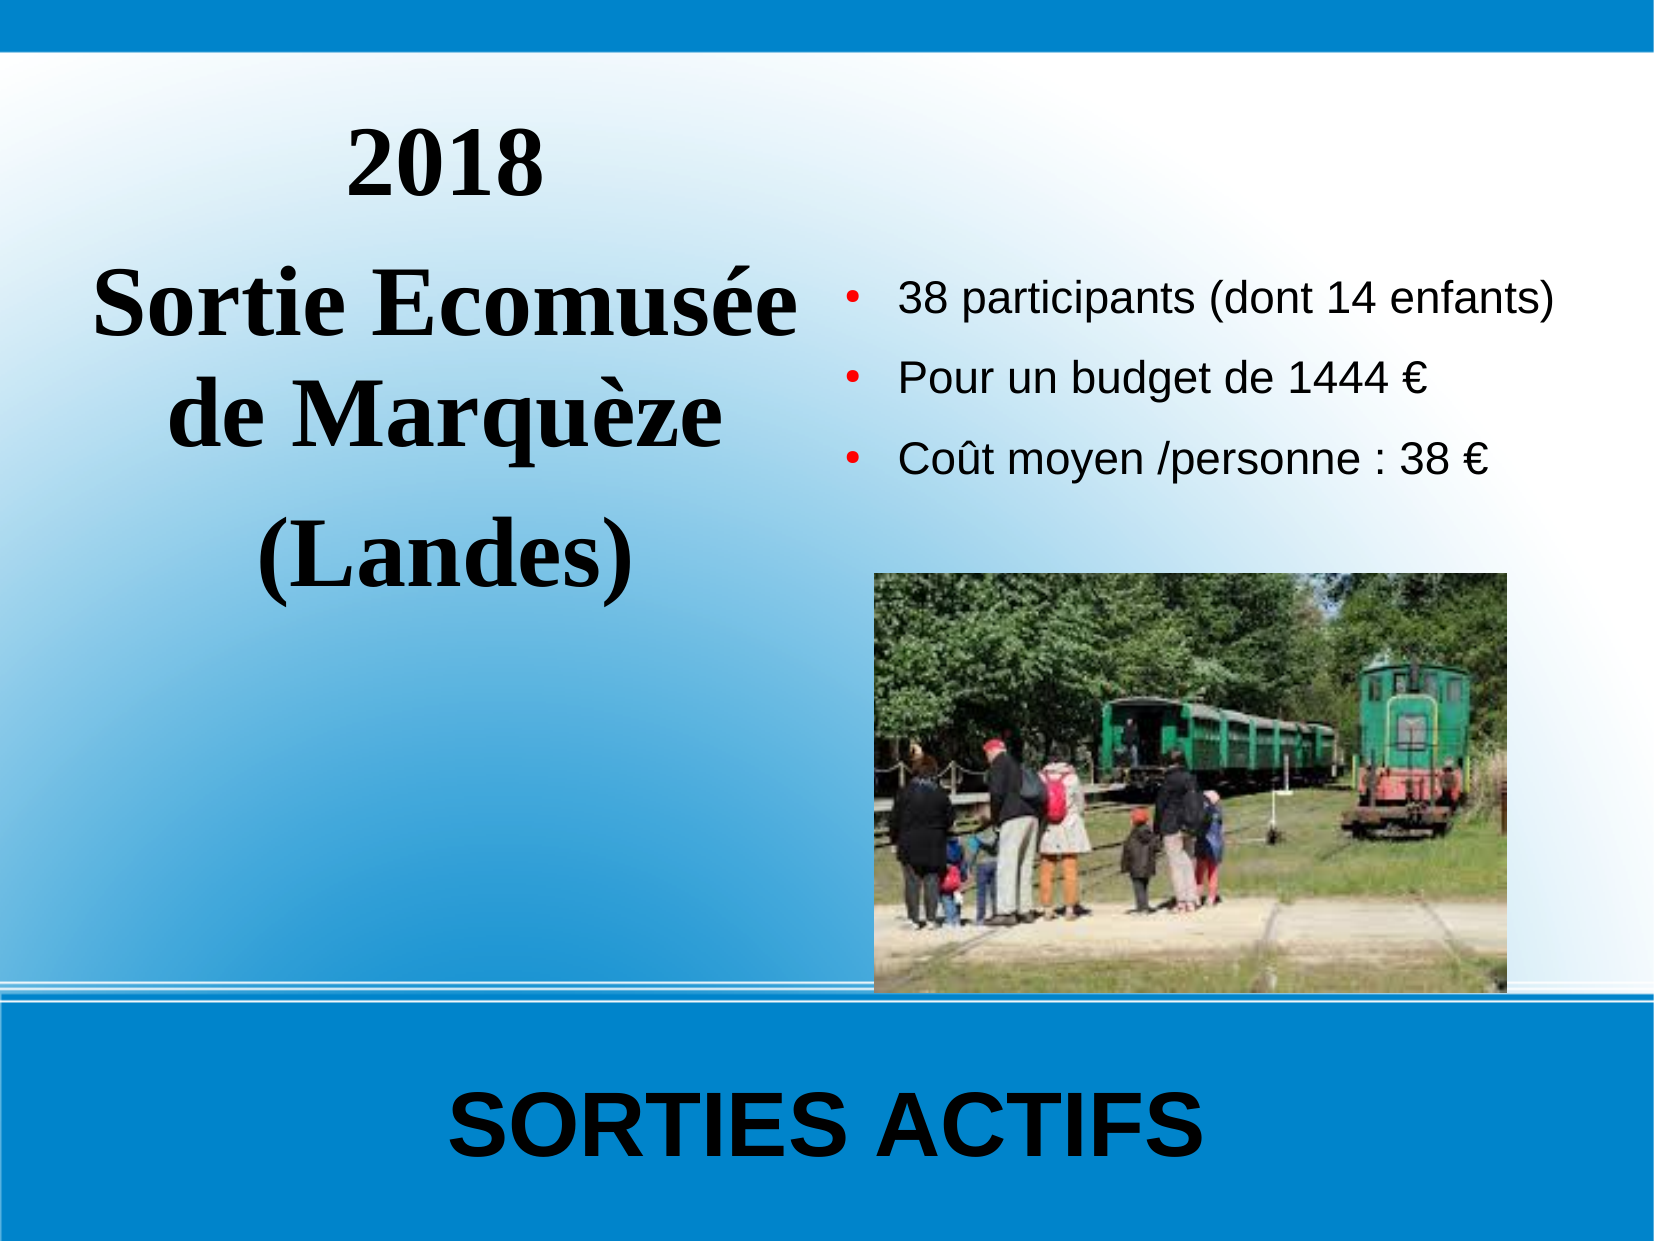

2018
Sortie Ecomusée de Marquèze
(Landes)
38 participants (dont 14 enfants)
Pour un budget de 1444 €
Coût moyen /personne : 38 €
# SORTIES ACTIFS